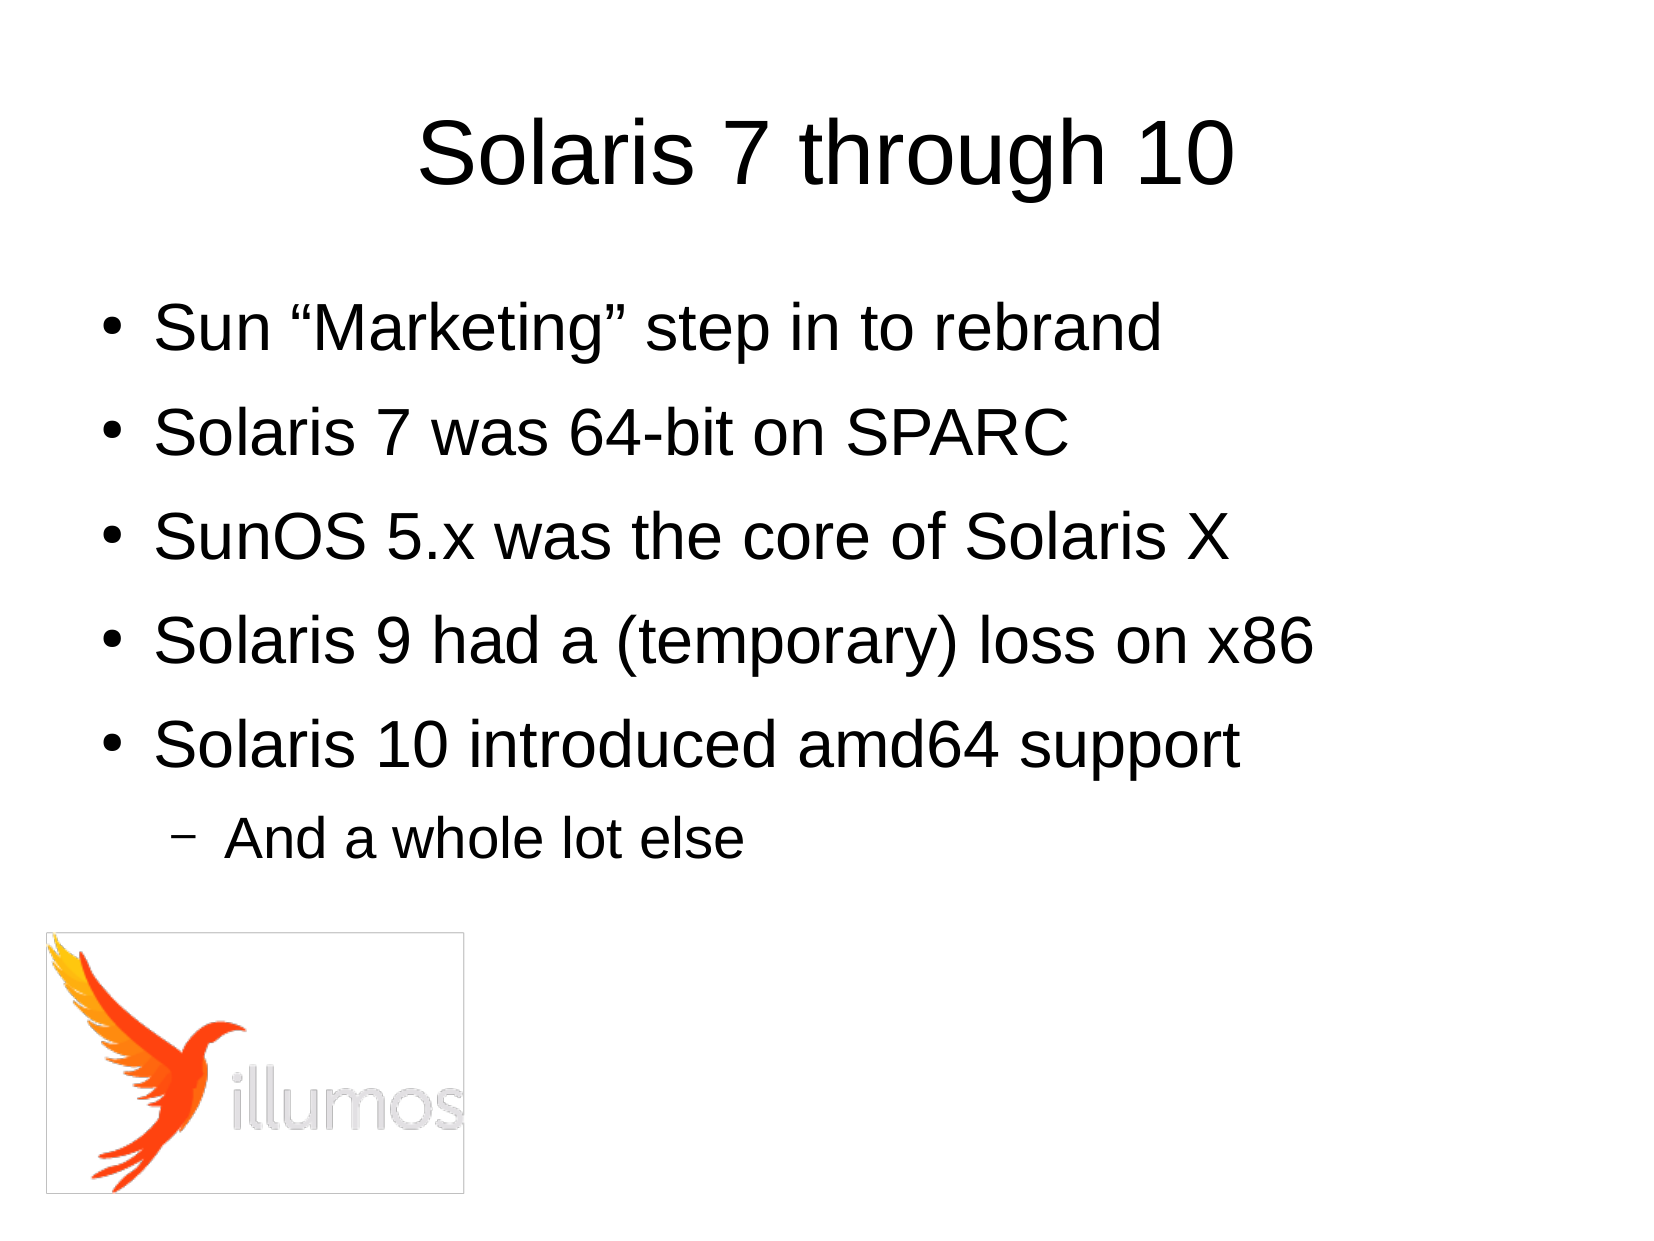

# Solaris 7 through 10
Sun “Marketing” step in to rebrand
Solaris 7 was 64-bit on SPARC
SunOS 5.x was the core of Solaris X
Solaris 9 had a (temporary) loss on x86
Solaris 10 introduced amd64 support
And a whole lot else